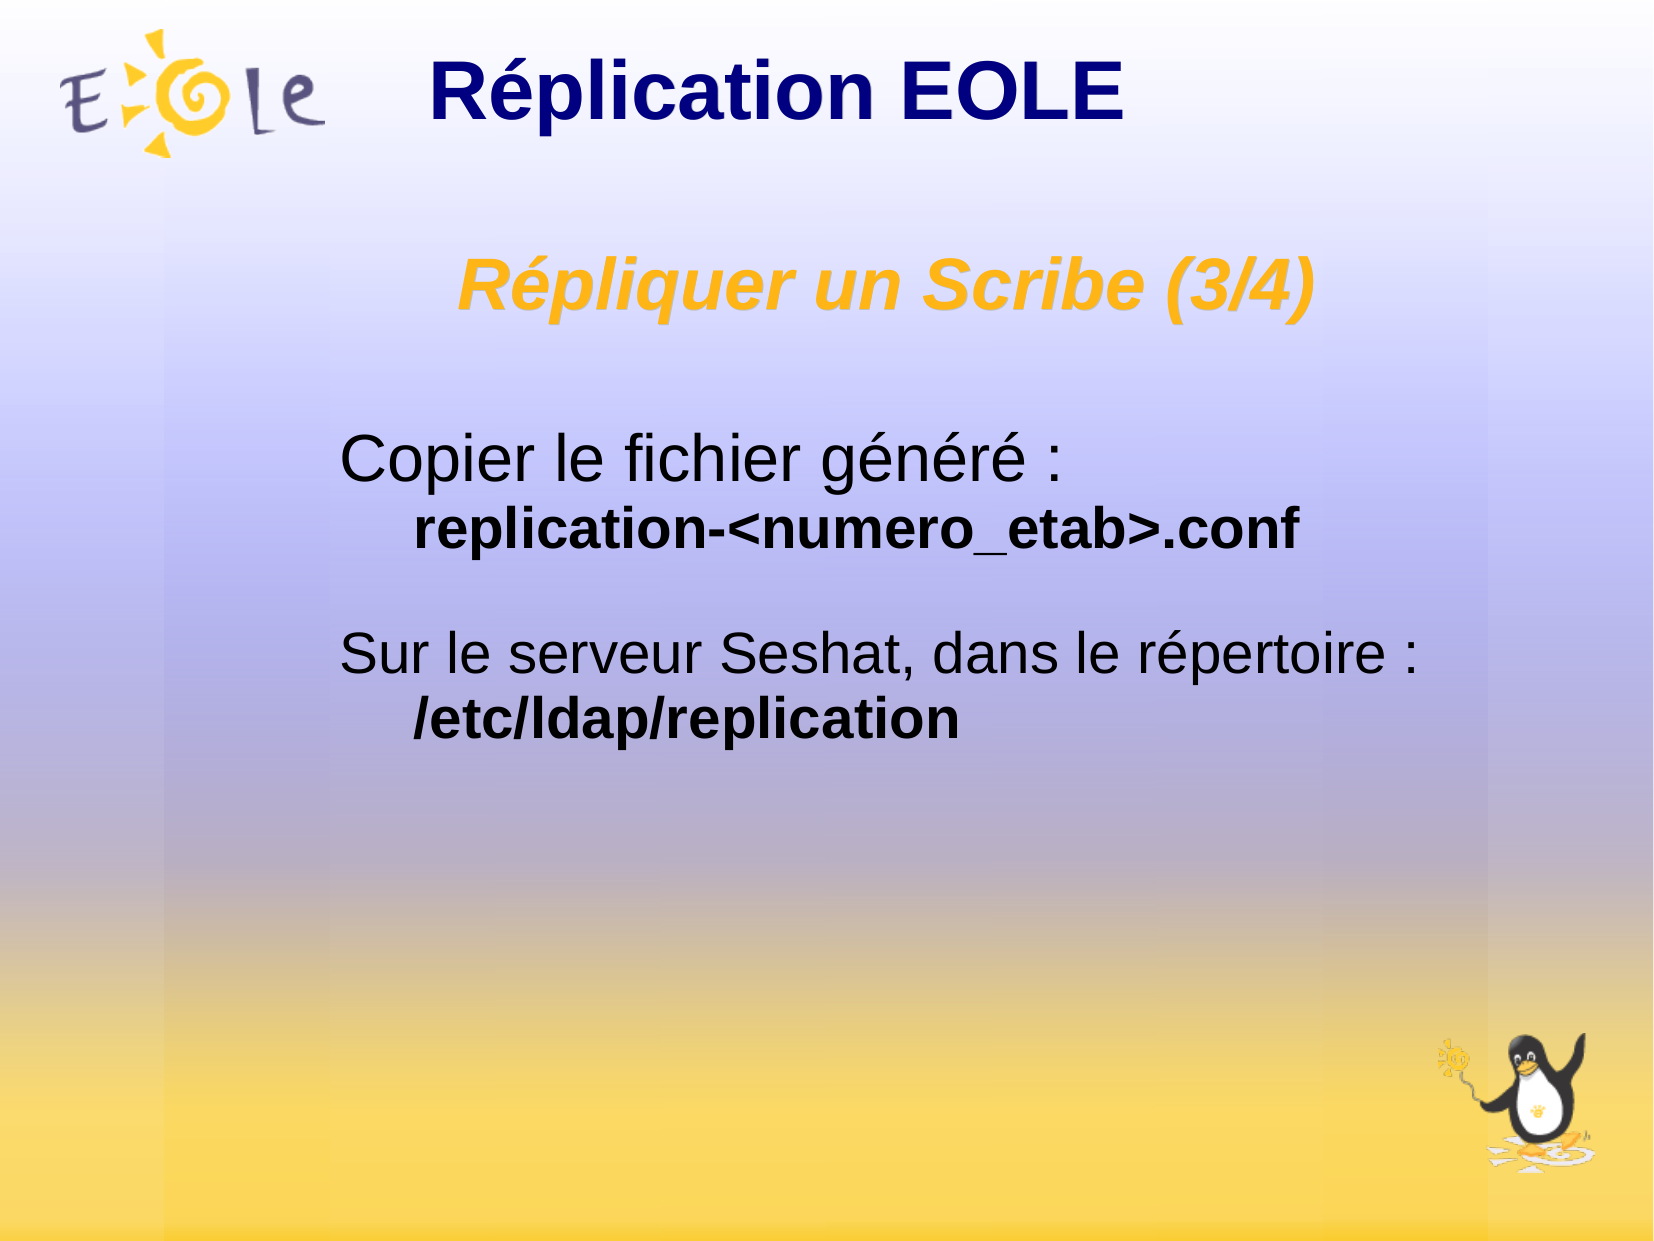

Réplication EOLE
Répliquer un Scribe (3/4)
Copier le fichier généré :
	replication-<numero_etab>.conf
Sur le serveur Seshat, dans le répertoire :
	/etc/ldap/replication